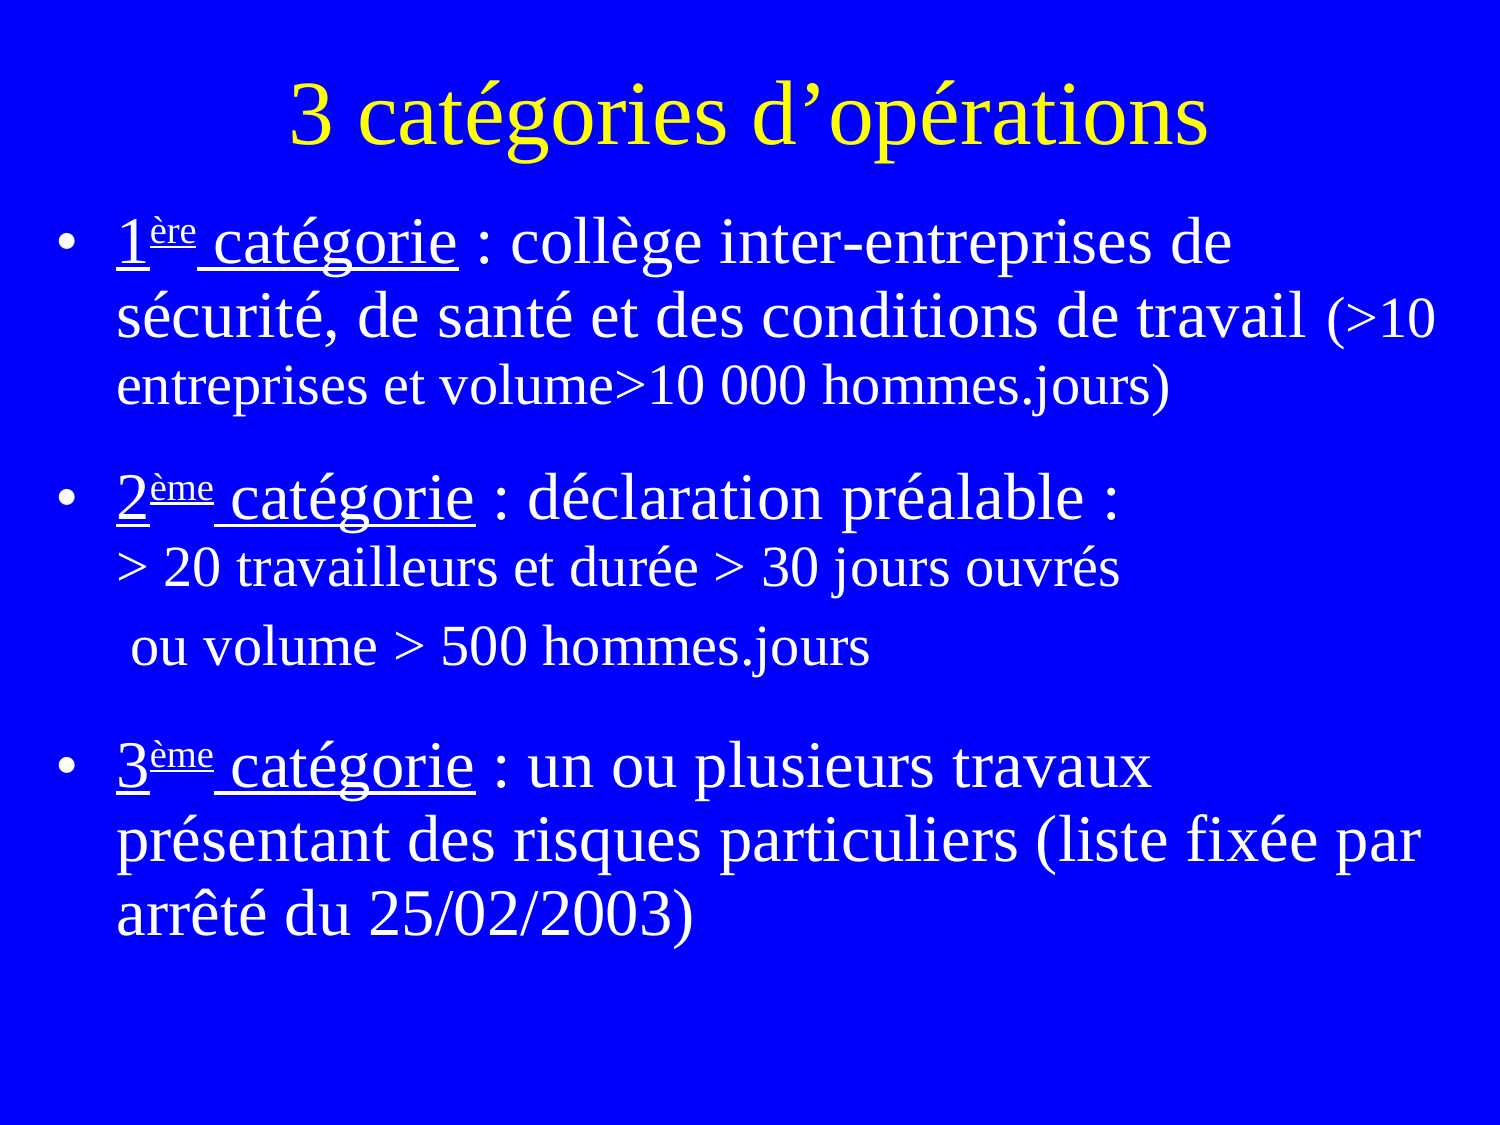

# 3 catégories d’opérations
1ère catégorie : collège inter-entreprises de sécurité, de santé et des conditions de travail (>10 entreprises et volume>10 000 hommes.jours)
2ème catégorie : déclaration préalable :
> 20 travailleurs et durée > 30 jours ouvrés
	 ou volume > 500 hommes.jours
3ème catégorie : un ou plusieurs travaux présentant des risques particuliers (liste fixée par arrêté du 25/02/2003)